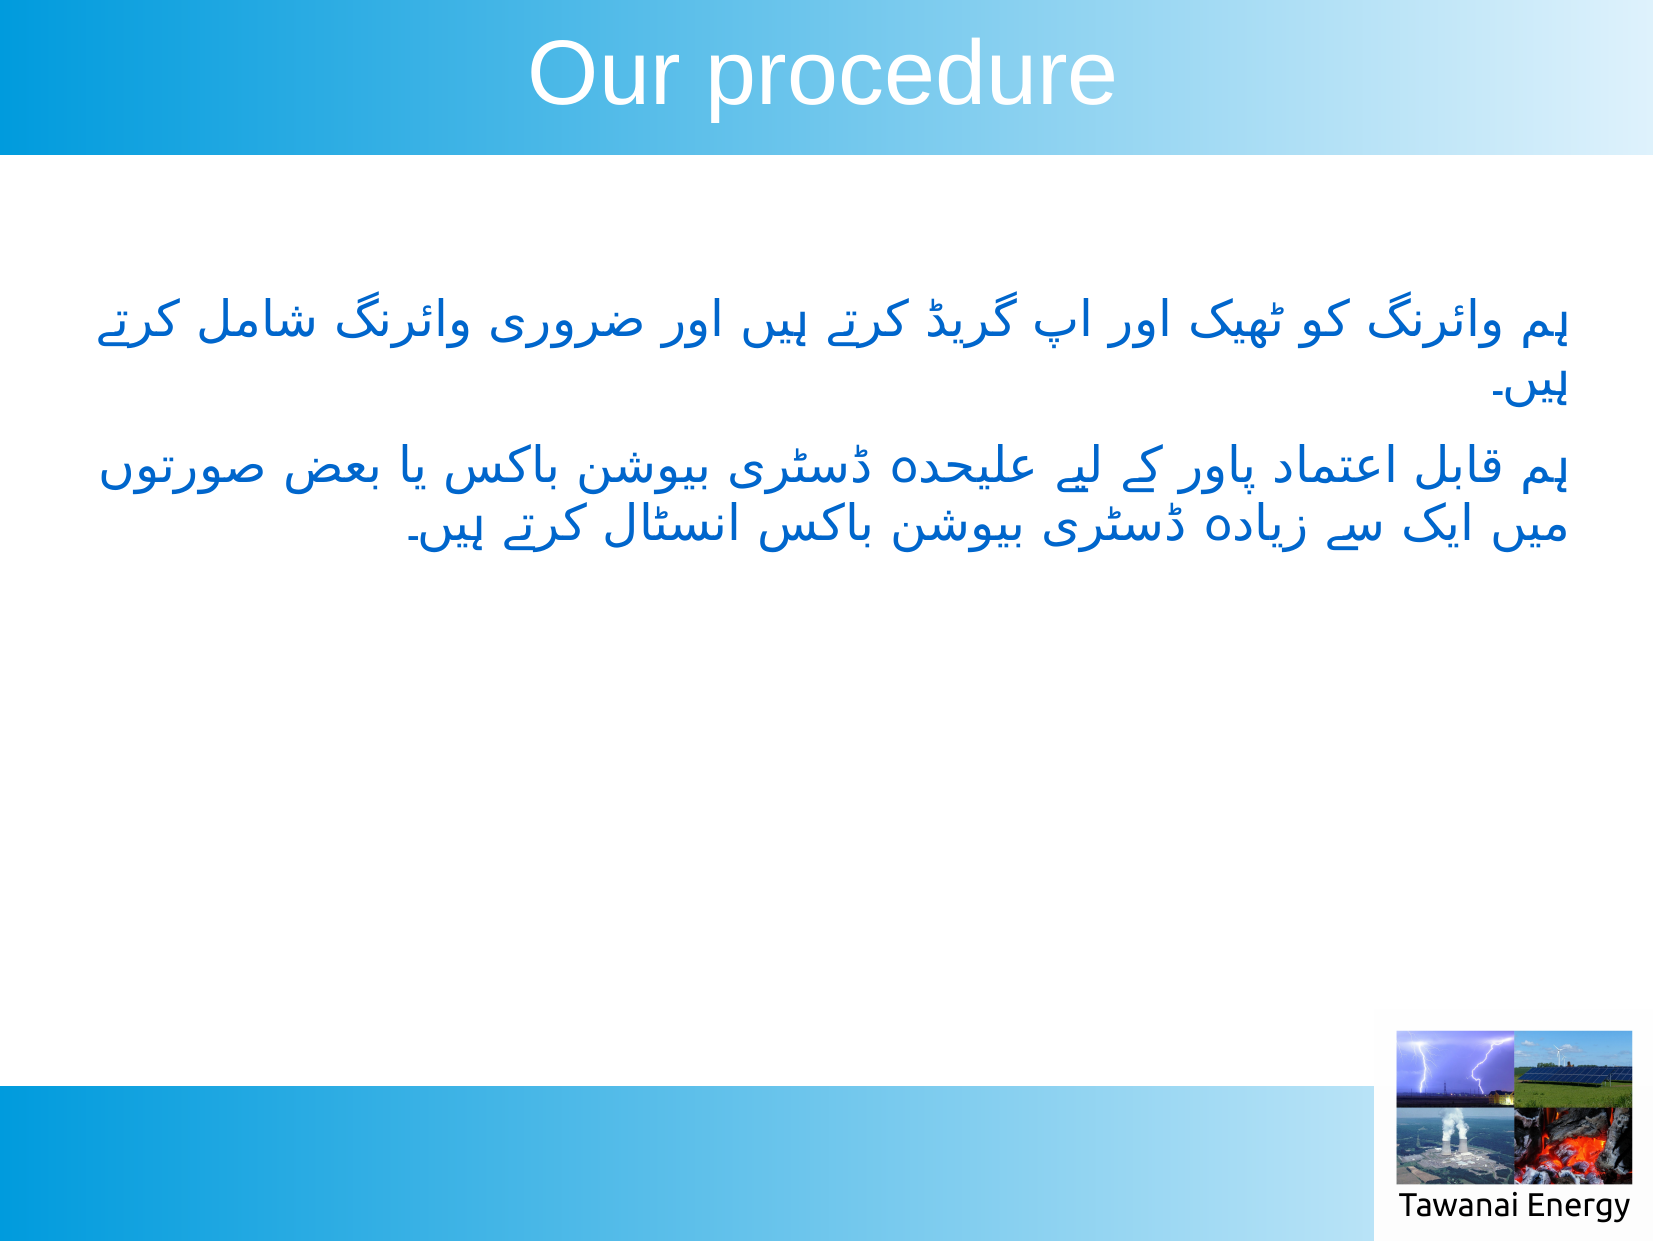

# Our procedure
ہم وائرنگ کو ٹھیک اور اپ گریڈ کرتے ہیں اور ضروری وائرنگ شامل کرتے ہیں۔
ہم قابل اعتماد پاور کے لیے علیحدہ ڈسٹری بیوشن باکس یا بعض صورتوں میں ایک سے زیادہ ڈسٹری بیوشن باکس انسٹال کرتے ہیں۔